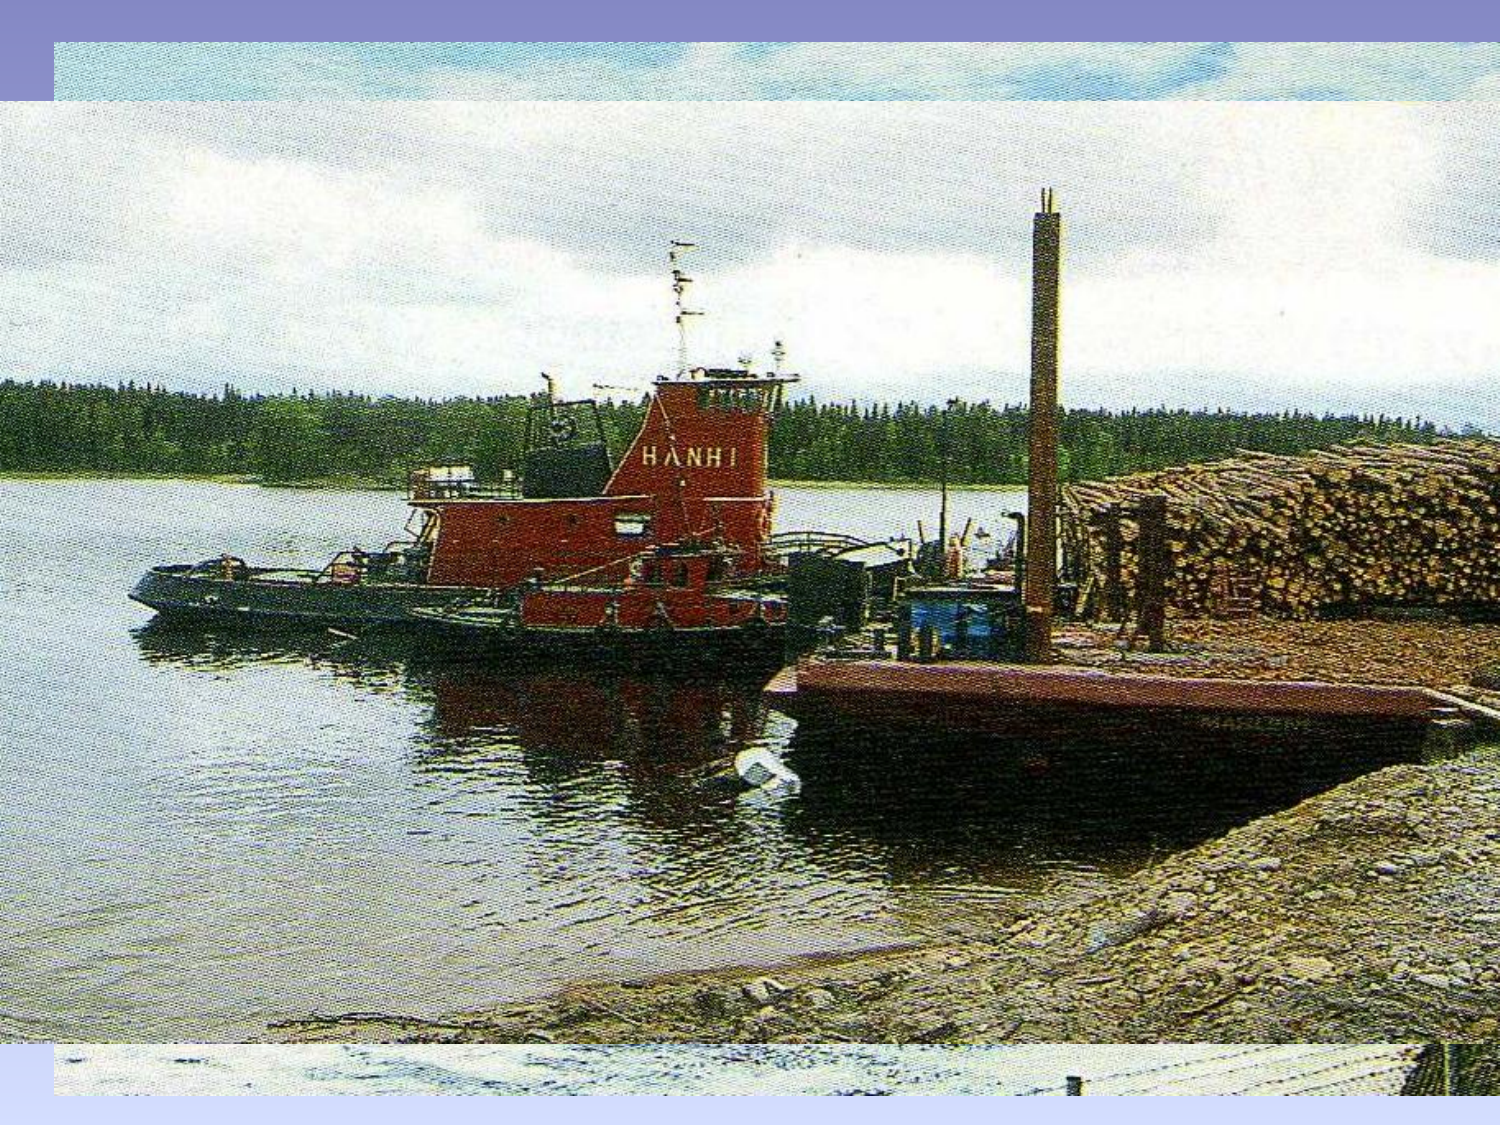

# GOSPODARSTVO
Lesna industrija
Kemična industrija
Industrija visoke tehnologije
Internet
Mobilniki
Nokia